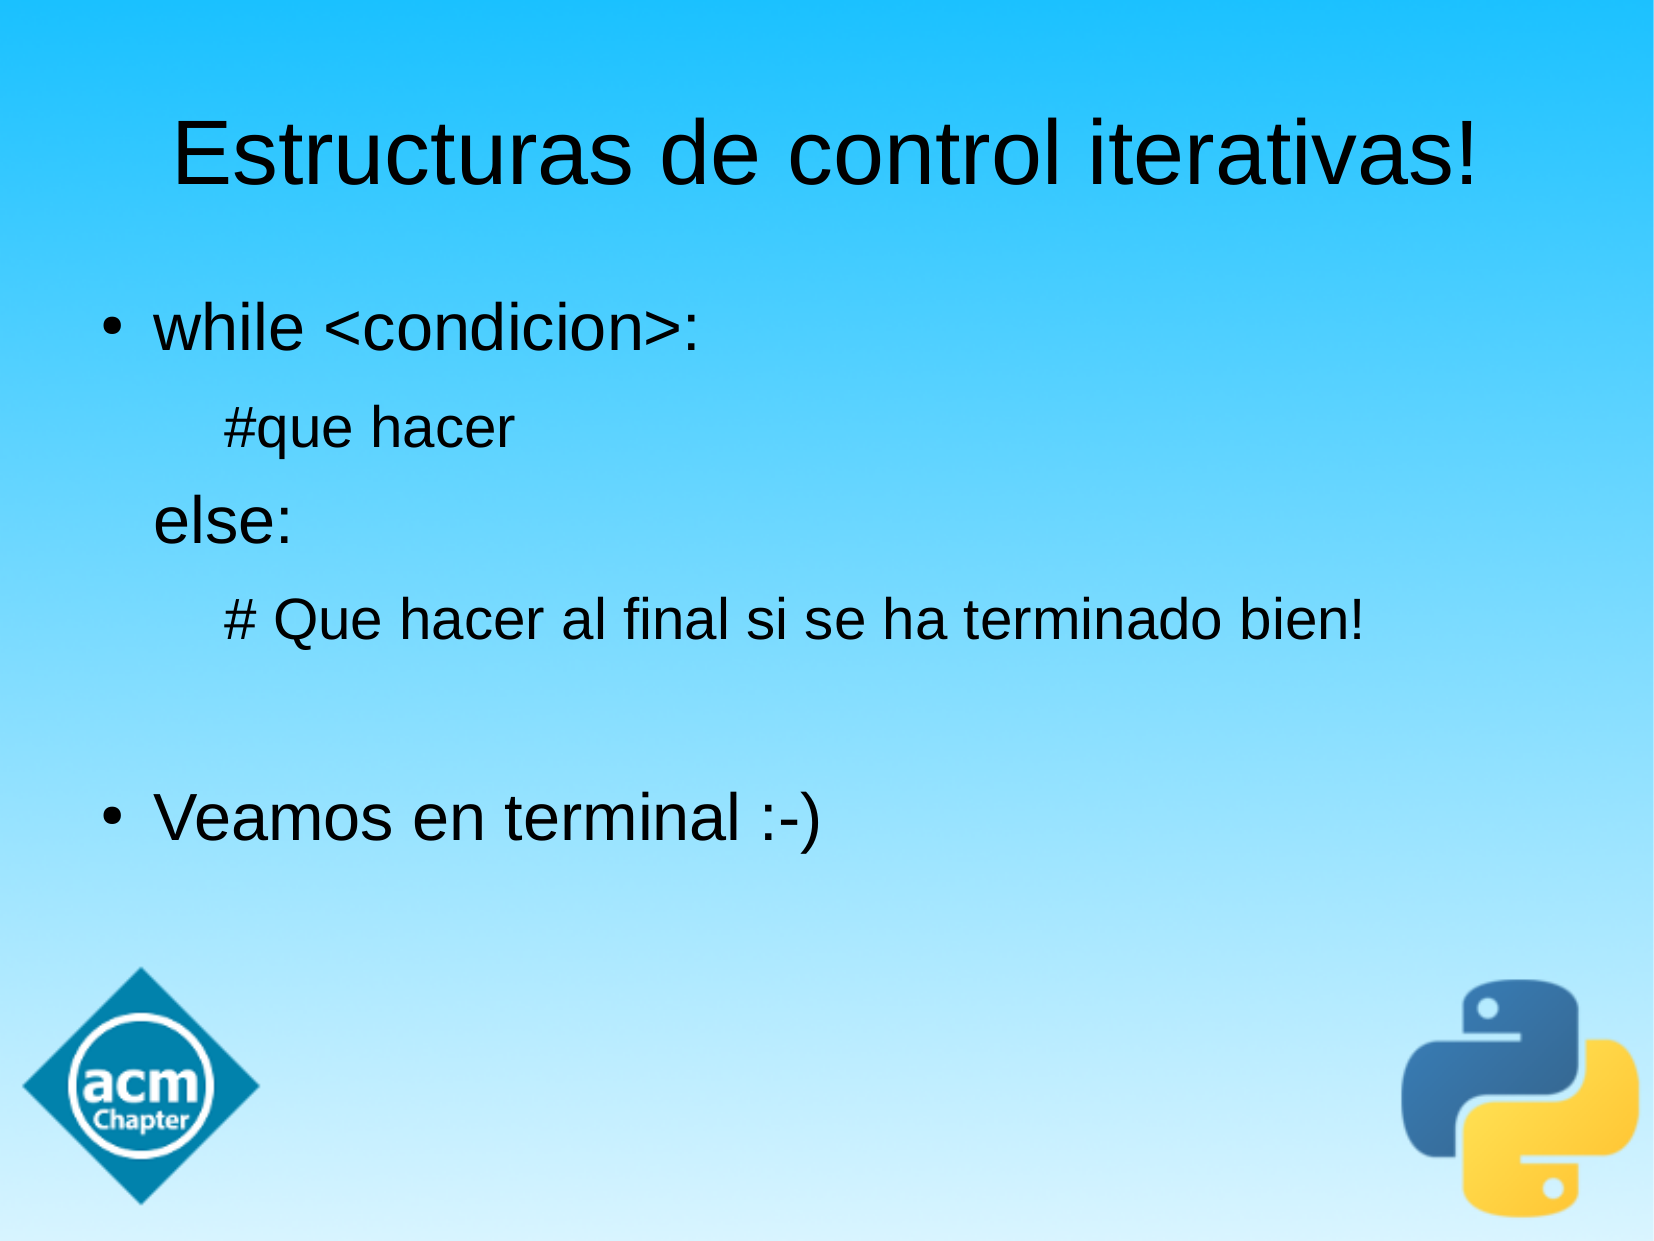

# Estructuras de control iterativas!
while <condicion>:
#que hacer
else:
# Que hacer al final si se ha terminado bien!
Veamos en terminal :-)